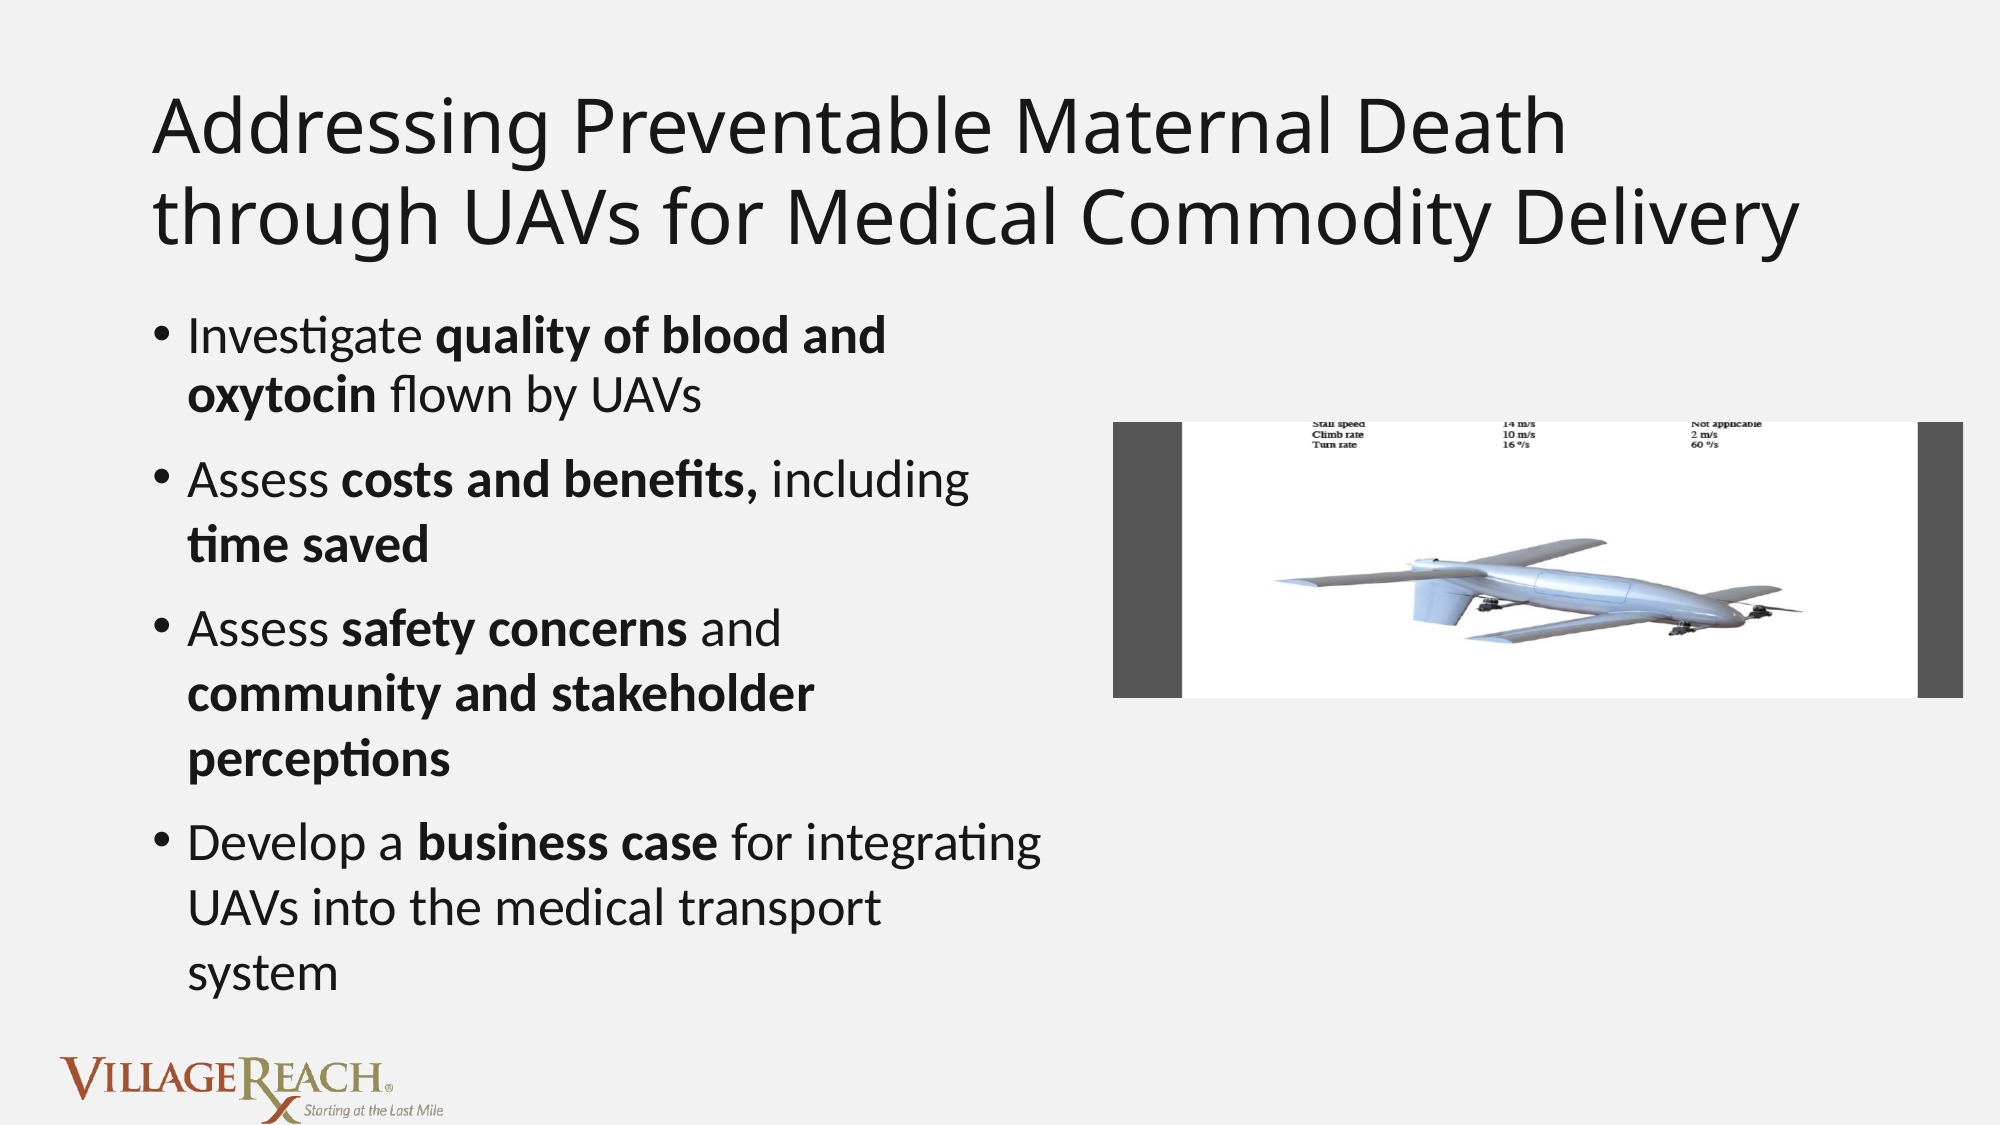

# Addressing Preventable Maternal Death through UAVs for Medical Commodity Delivery
Investigate quality of blood and oxytocin flown by UAVs
Assess costs and benefits, including time saved
Assess safety concerns and community and stakeholder perceptions
Develop a business case for integrating UAVs into the medical transport system